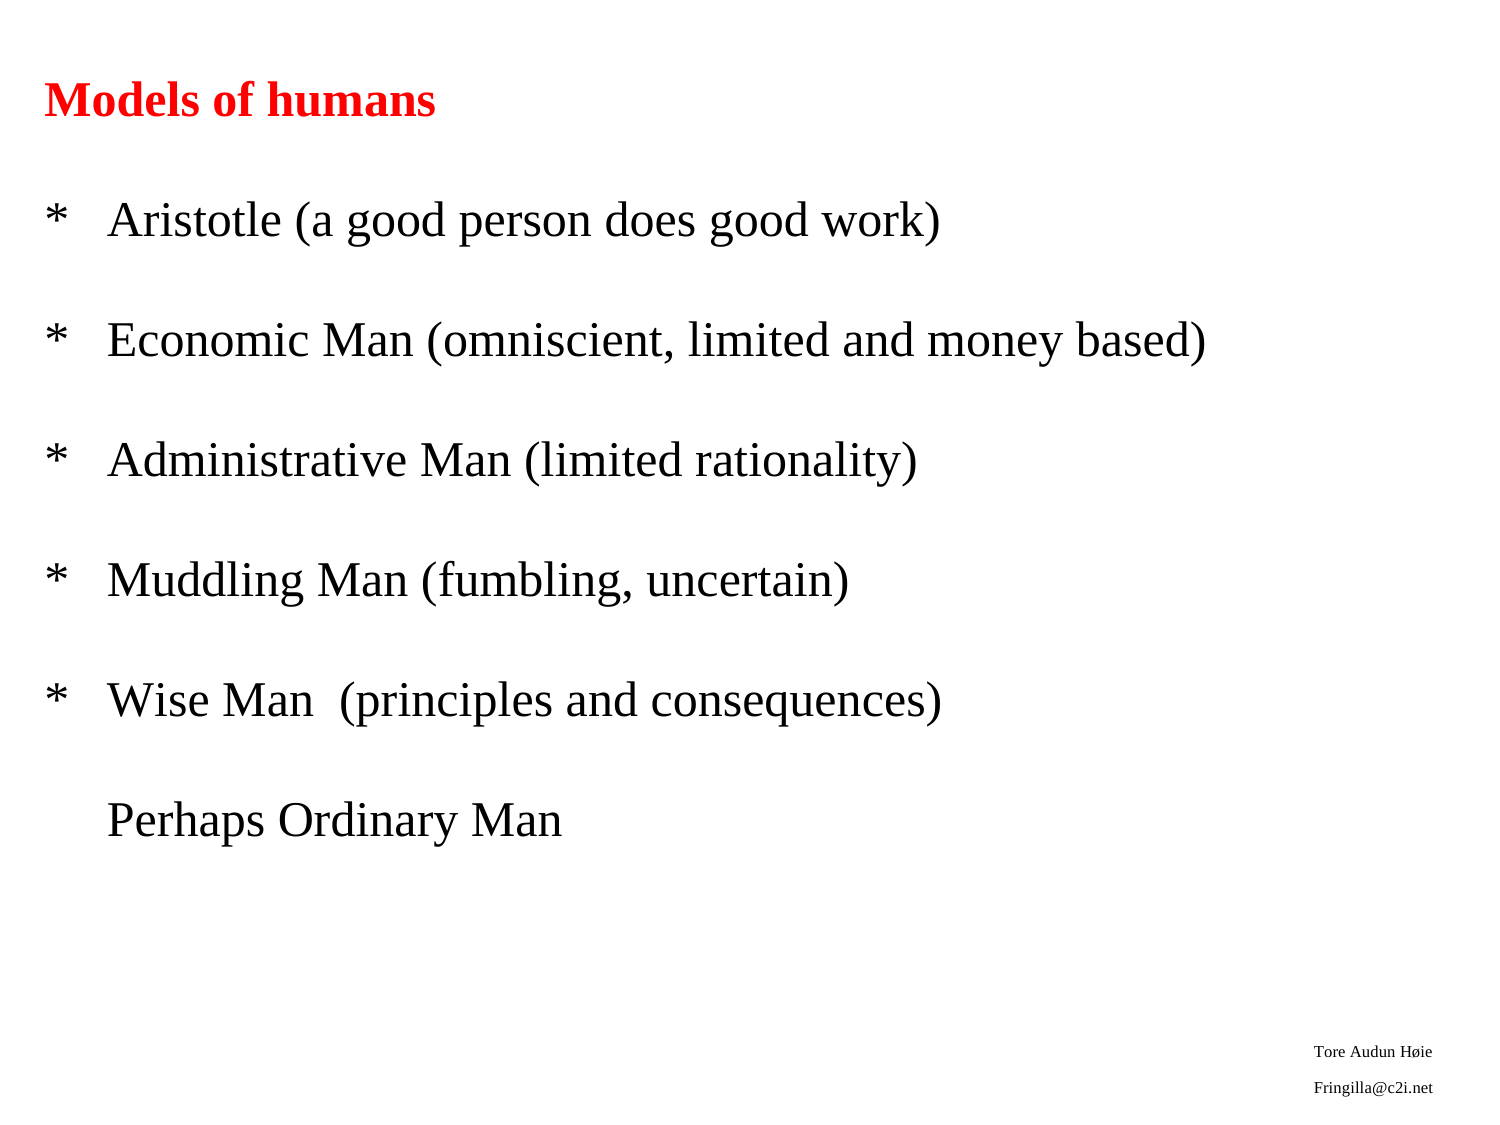

Models of humans
* Aristotle (a good person does good work)
* Economic Man (omniscient, limited and money based)
* Administrative Man (limited rationality)
* Muddling Man (fumbling, uncertain)
* Wise Man (principles and consequences)
 Perhaps Ordinary Man
Tore Audun Høie
Fringilla@c2i.net